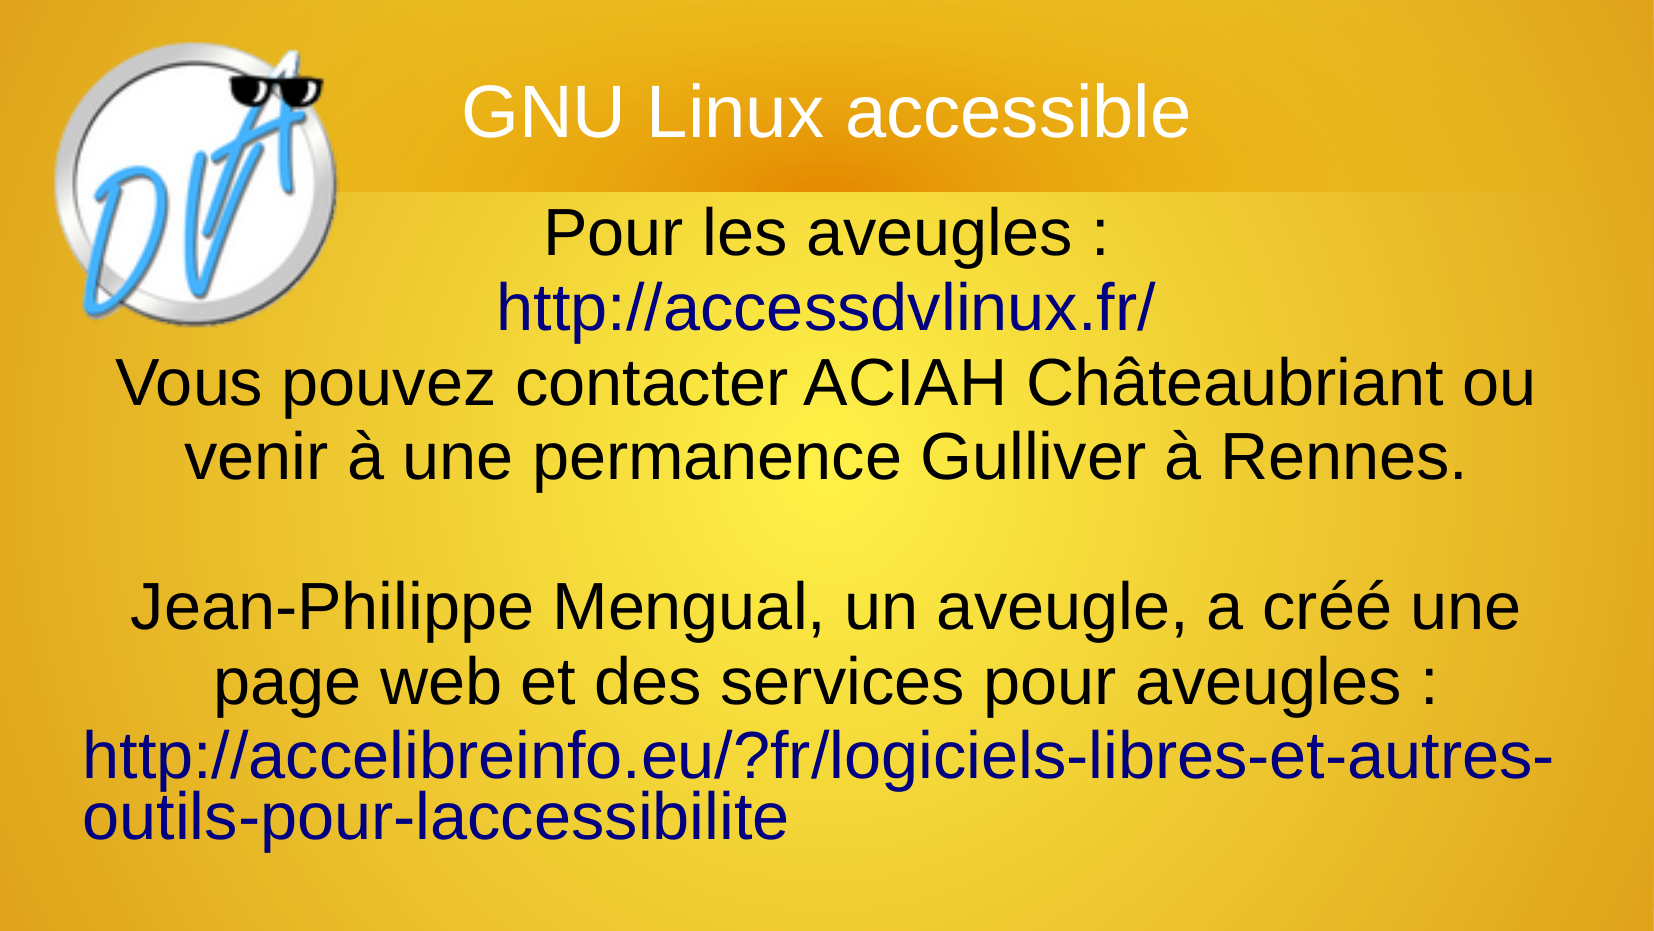

# GNU Linux accessible
Pour les aveugles :
http://accessdvlinux.fr/
Vous pouvez contacter ACIAH Châteaubriant ou venir à une permanence Gulliver à Rennes.
Jean-Philippe Mengual, un aveugle, a créé une page web et des services pour aveugles :
http://accelibreinfo.eu/?fr/logiciels-libres-et-autres-outils-pour-laccessibilite